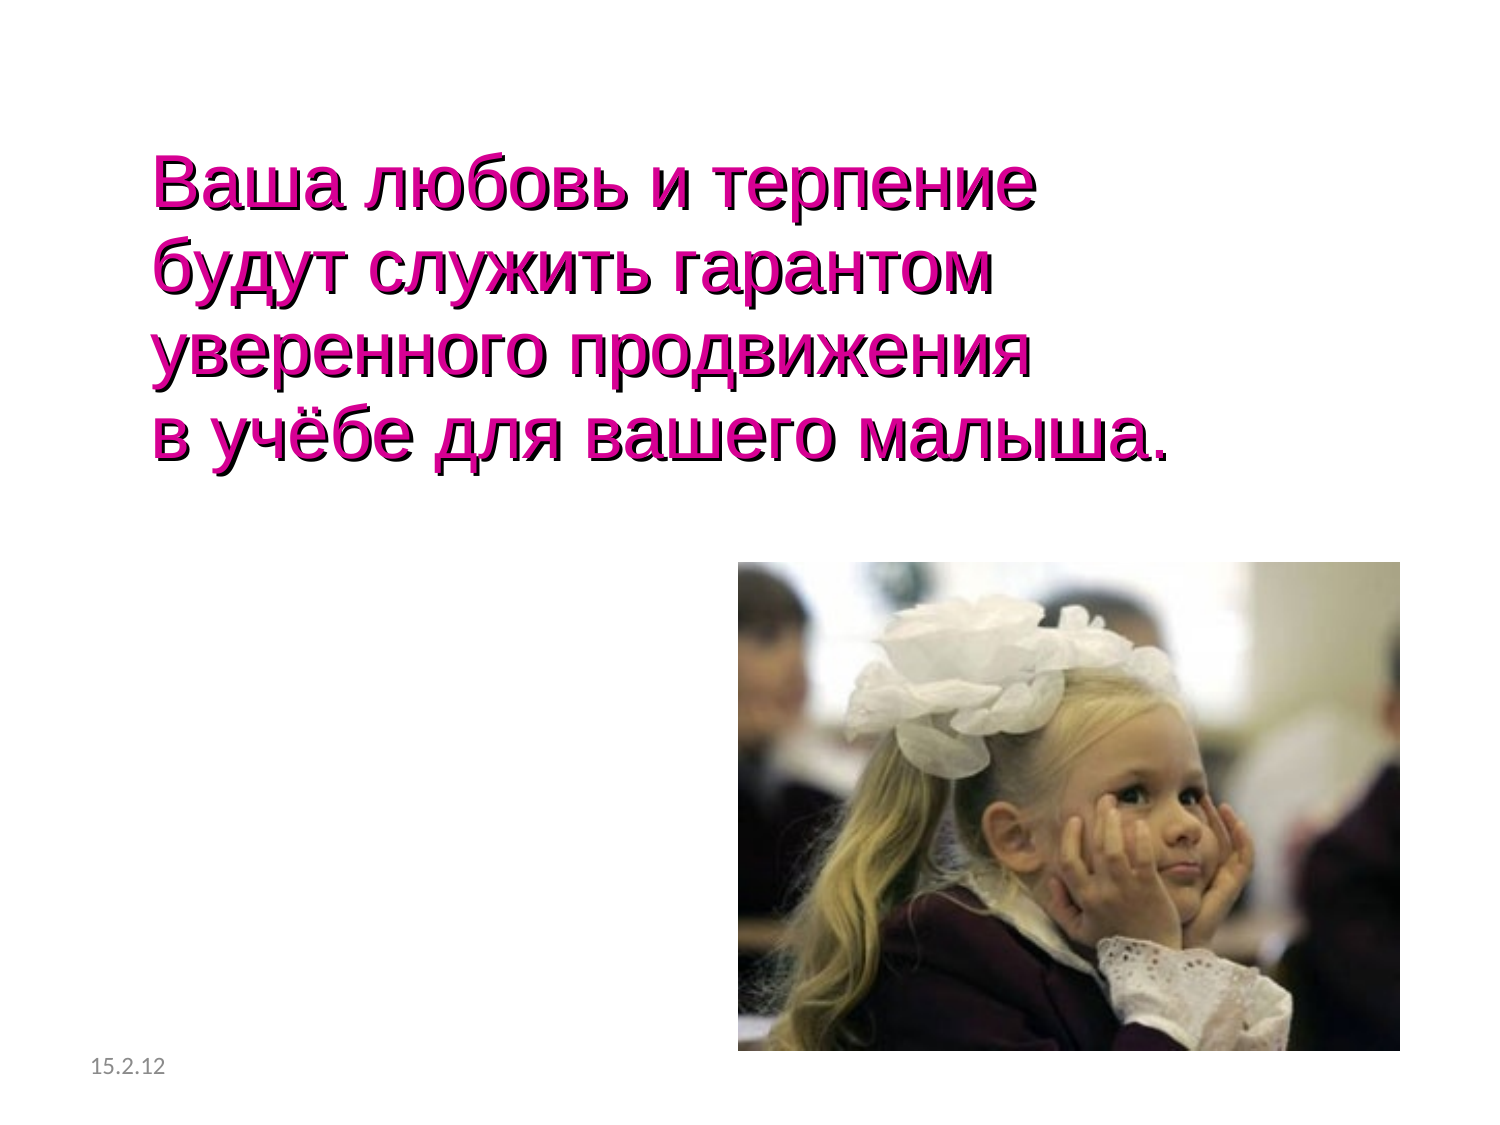

Ваша любовь и терпение
будут служить гарантом уверенного продвижения
в учёбе для вашего малыша.
15.2.12